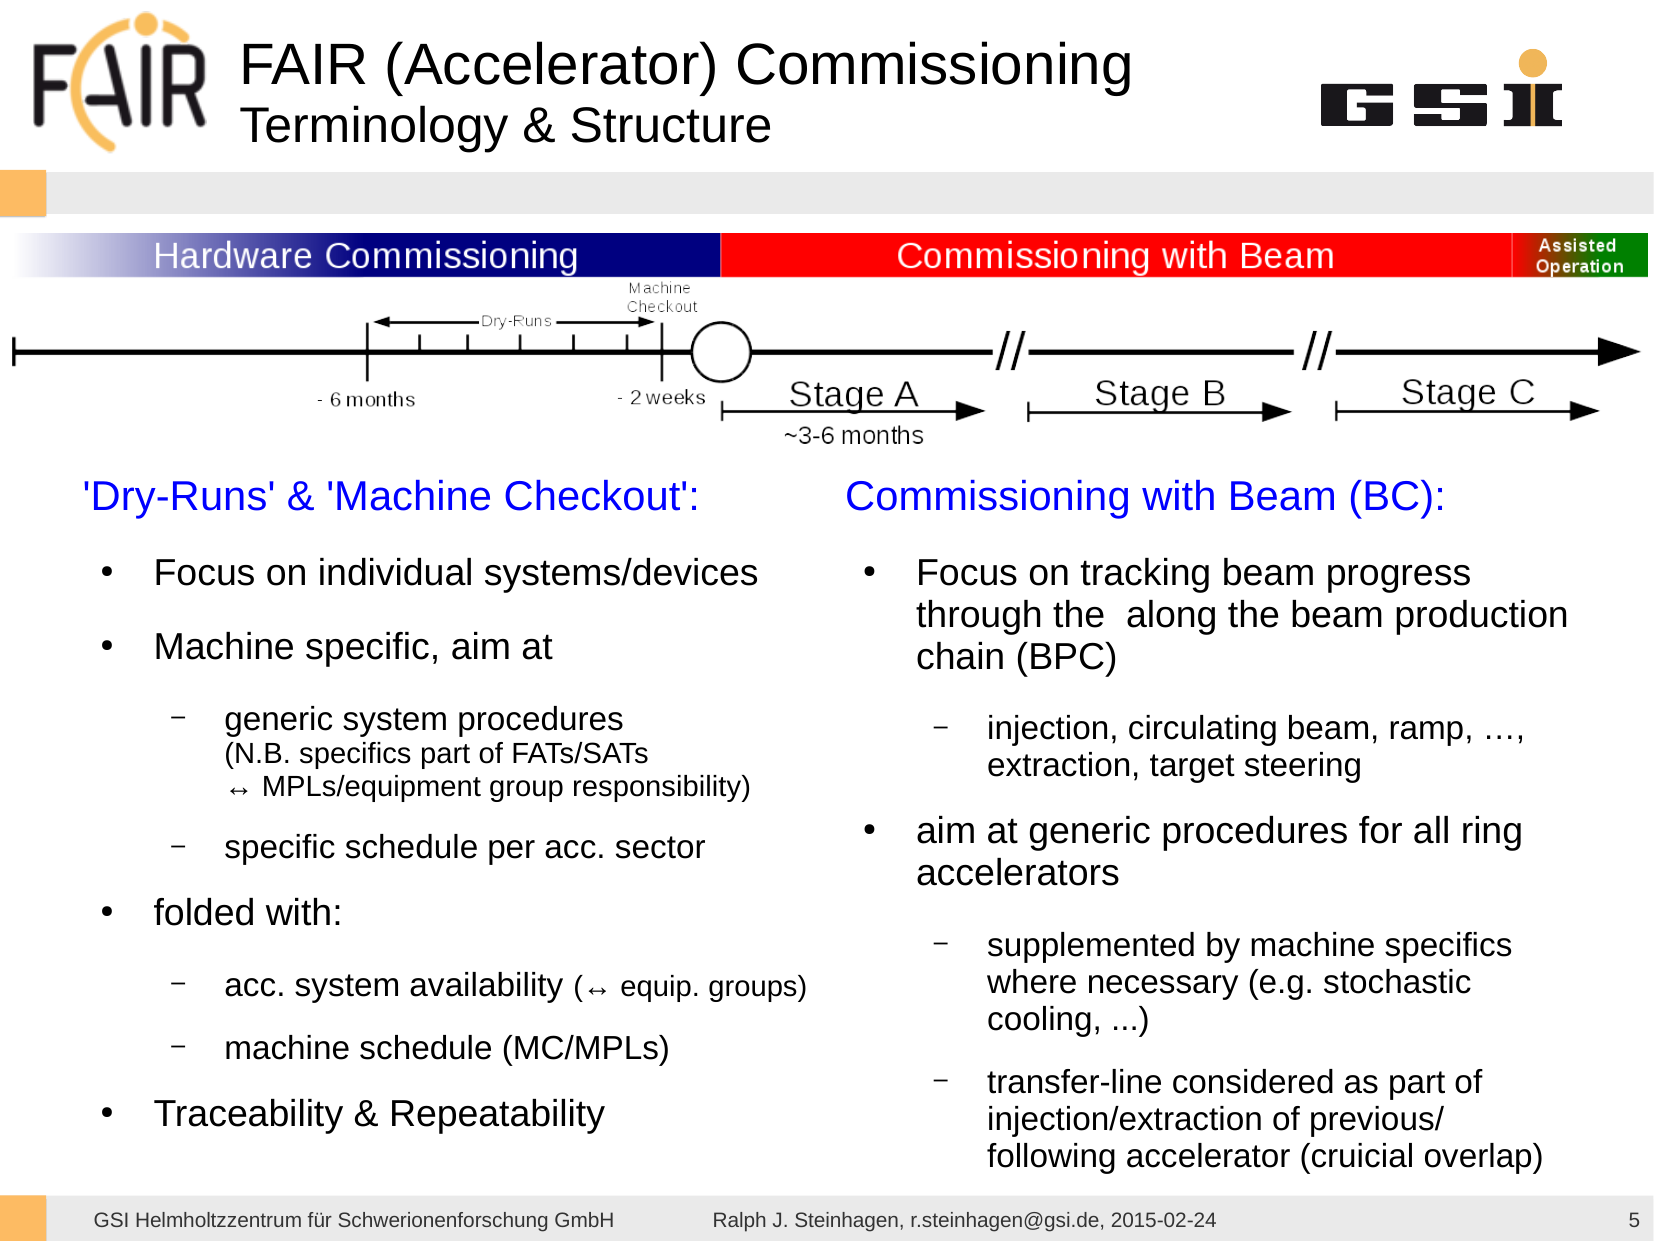

# FAIR (Accelerator) Commissioning Terminology & Structure
'Dry-Runs' & 'Machine Checkout':
Focus on individual systems/devices
Machine specific, aim at
generic system procedures (N.B. specifics part of FATs/SATs ↔ MPLs/equipment group responsibility)
specific schedule per acc. sector
folded with:
acc. system availability (↔ equip. groups)
machine schedule (MC/MPLs)
Traceability & Repeatability
Commissioning with Beam (BC):
Focus on tracking beam progress through the along the beam production chain (BPC)
injection, circulating beam, ramp, …, extraction, target steering
aim at generic procedures for all ring accelerators
supplemented by machine specifics where necessary (e.g. stochastic cooling, ...)
transfer-line considered as part of injection/extraction of previous/ following accelerator (cruicial overlap)